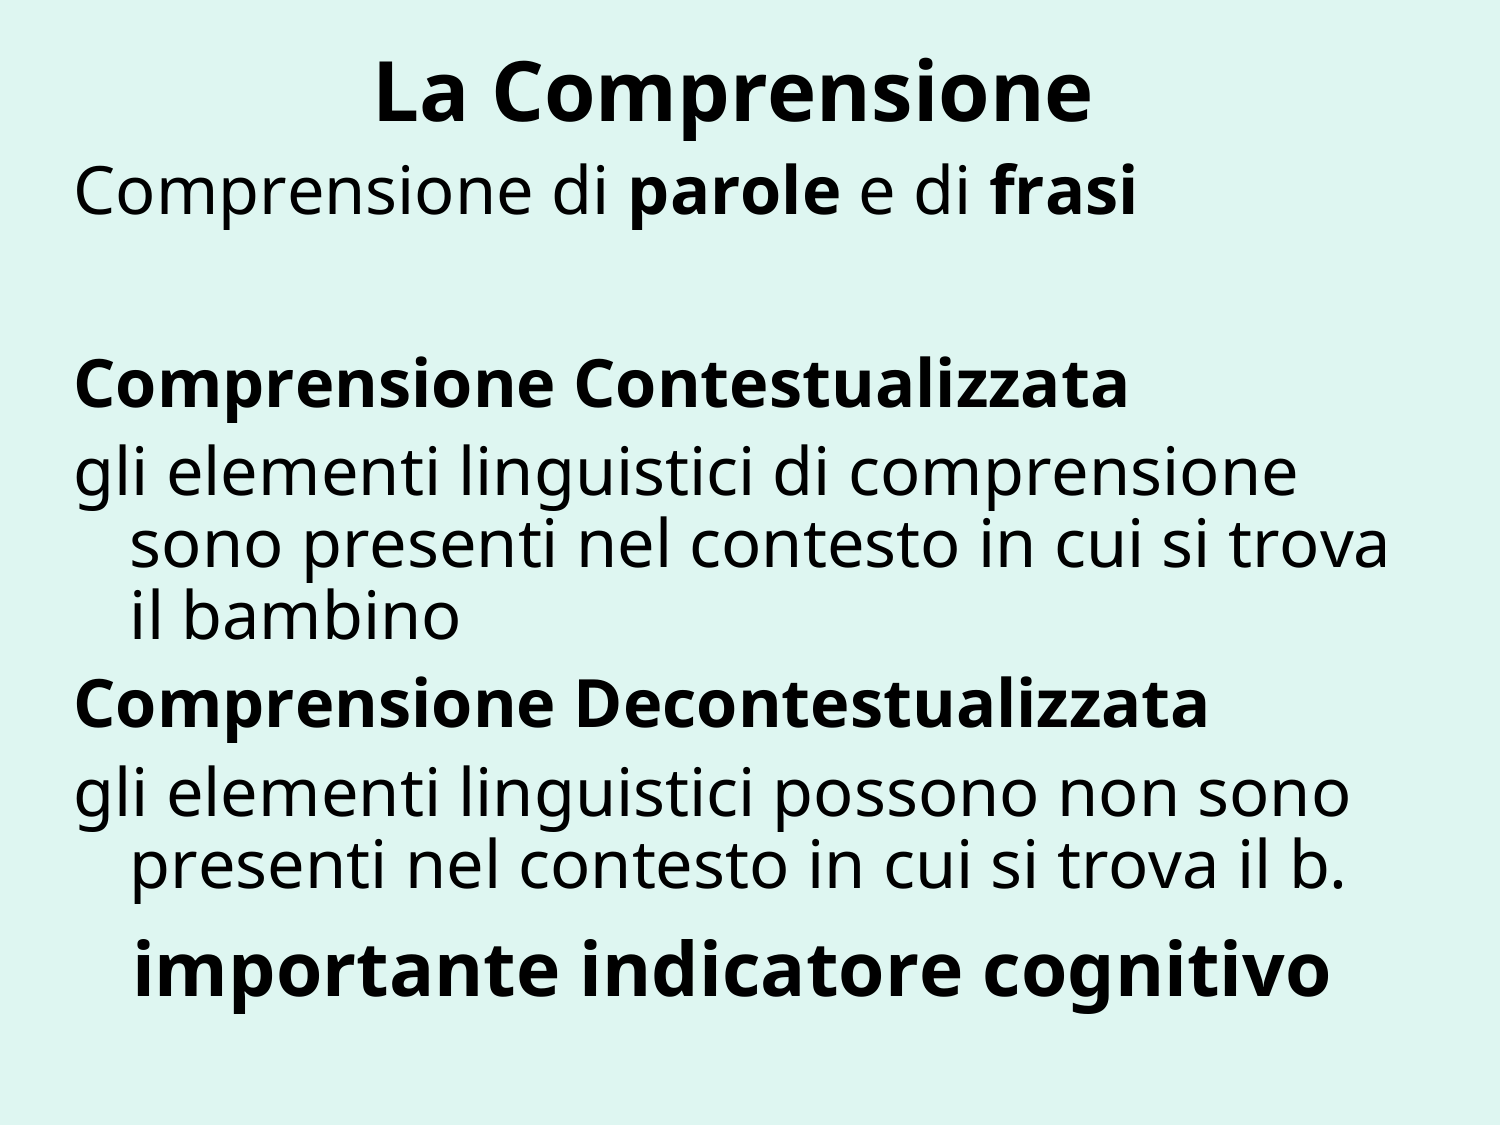

La Comprensione
# Comprensione di parole e di frasi
Comprensione Contestualizzata
gli elementi linguistici di comprensione sono presenti nel contesto in cui si trova il bambino
Comprensione Decontestualizzata
gli elementi linguistici possono non sono presenti nel contesto in cui si trova il b.
 importante indicatore cognitivo